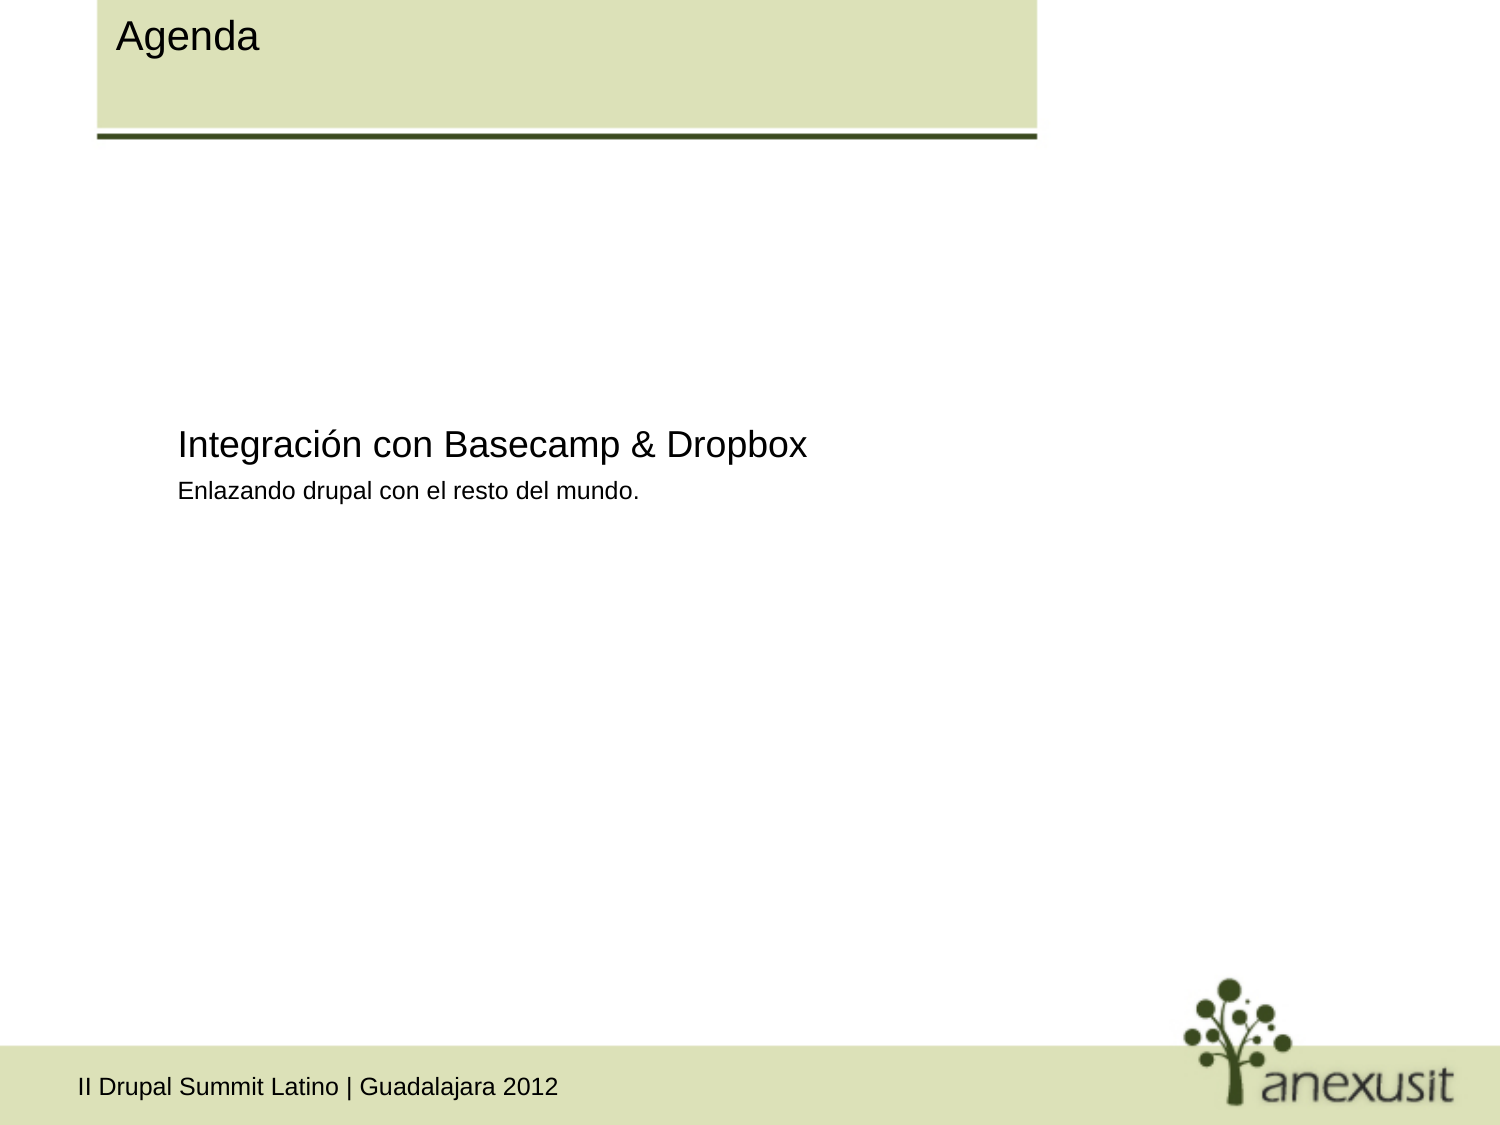

Agenda
Integración con Basecamp & Dropbox
Enlazando drupal con el resto del mundo.
II Drupal Summit Latino | Guadalajara 2012